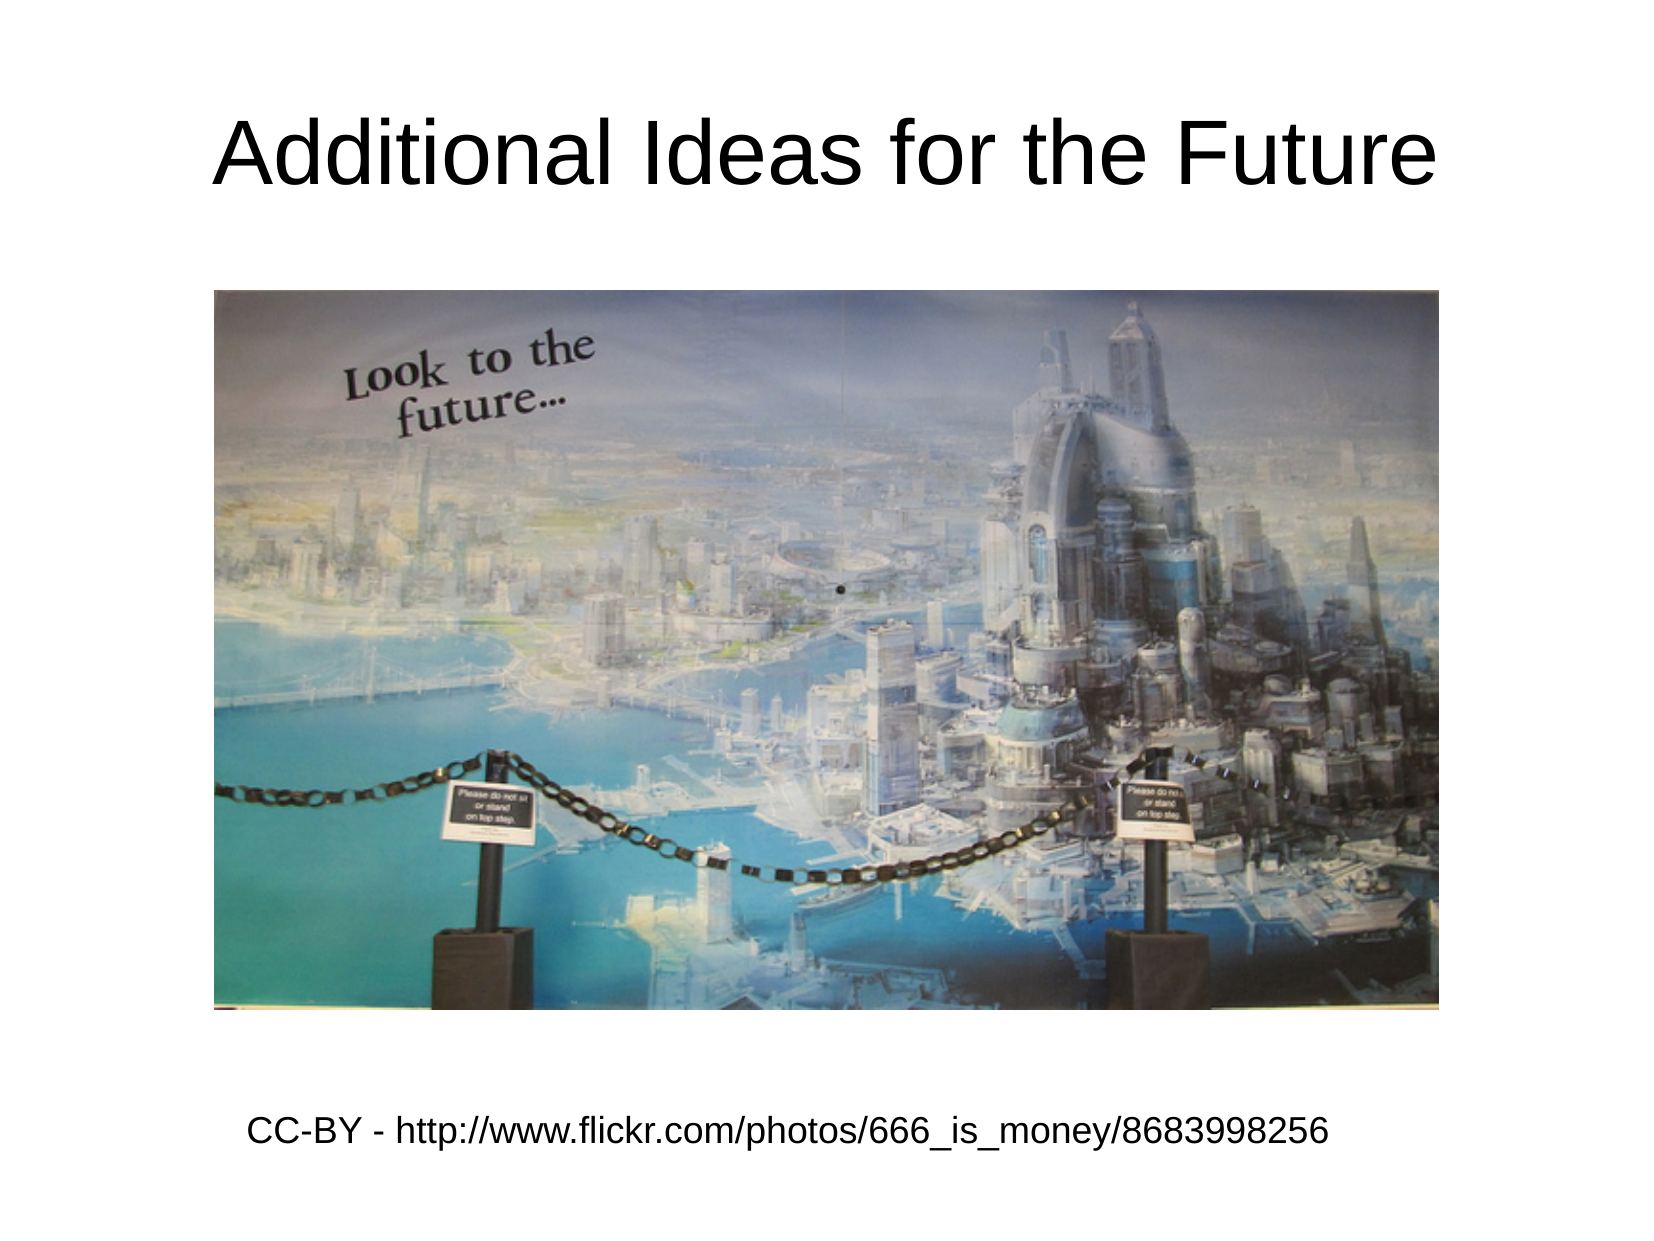

# Additional Ideas for the Future
CC-BY - http://www.flickr.com/photos/666_is_money/8683998256